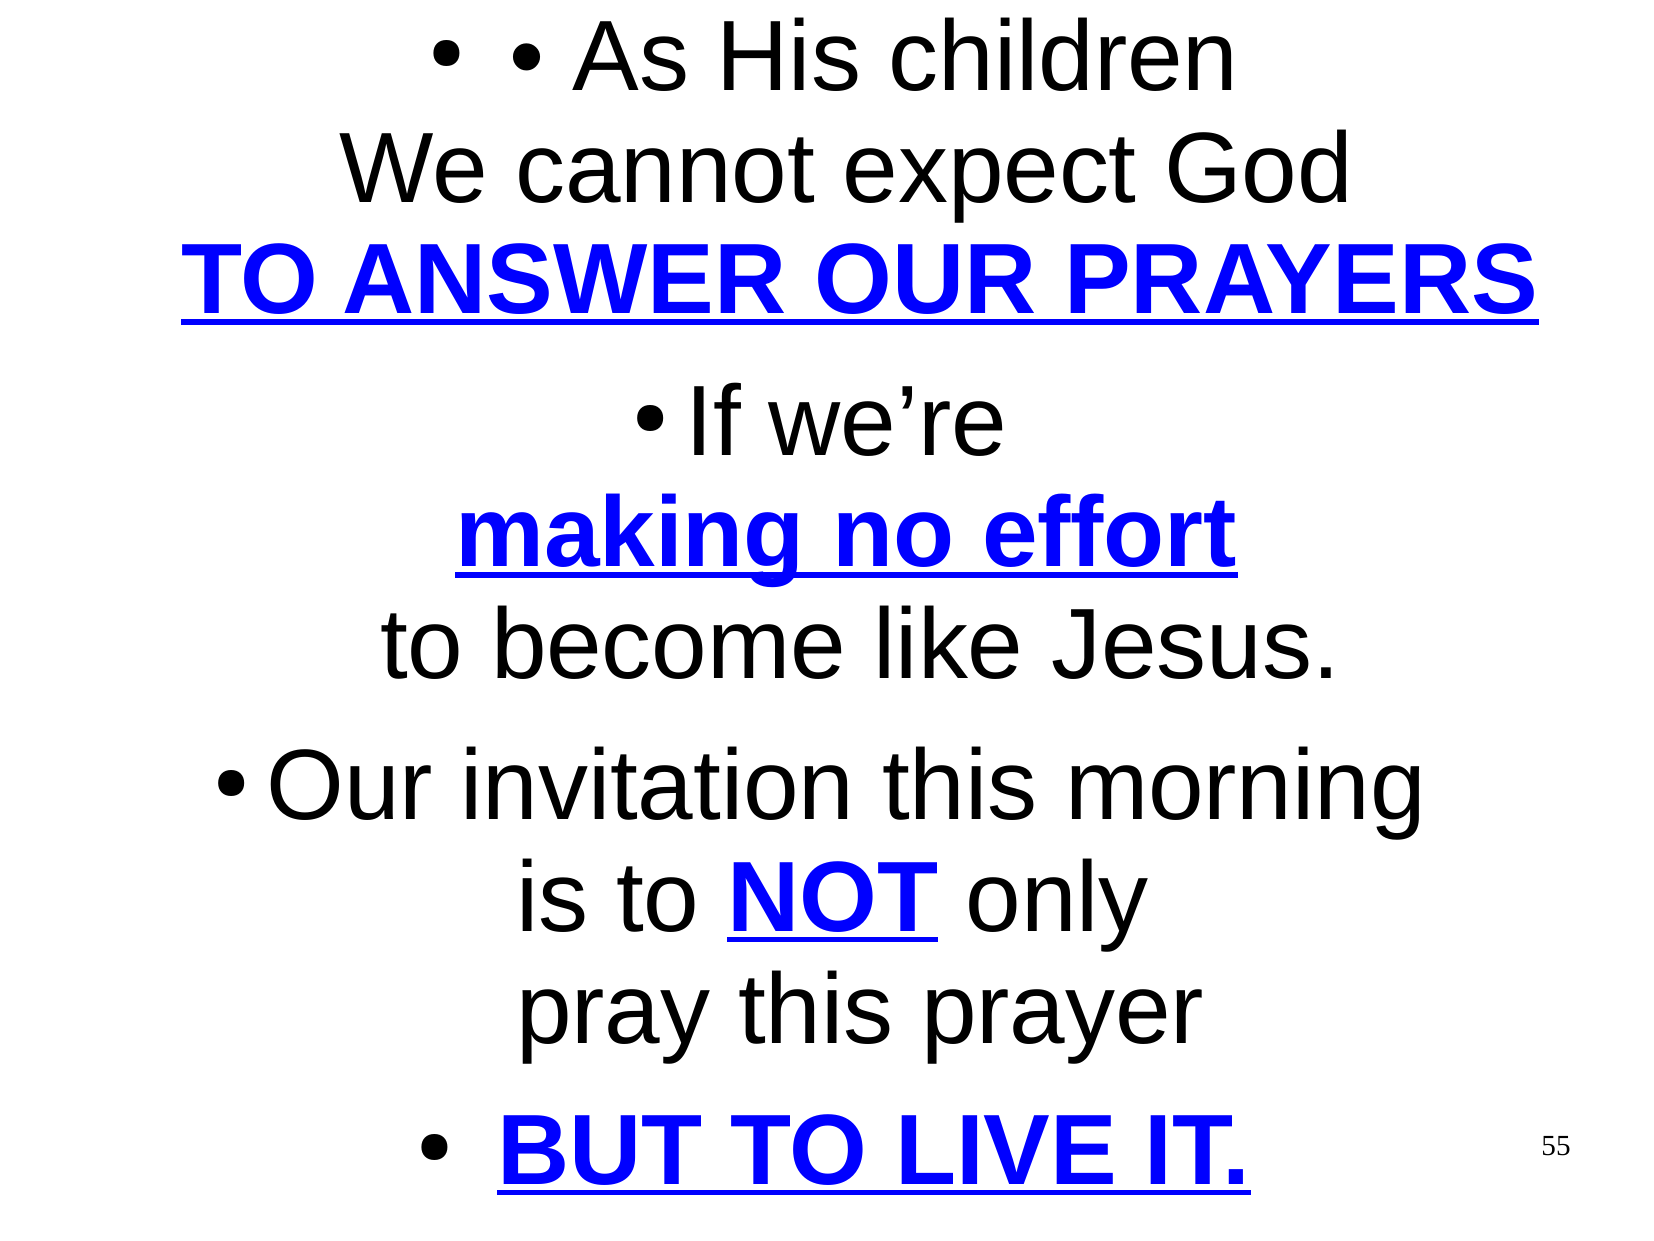

# • As His children We cannot expect God  TO ANSWER OUR PRAYERS
If we’re
making no effort
to become like Jesus.
Our invitation this morning
is to NOT only
pray this prayer
 BUT TO LIVE IT.
55